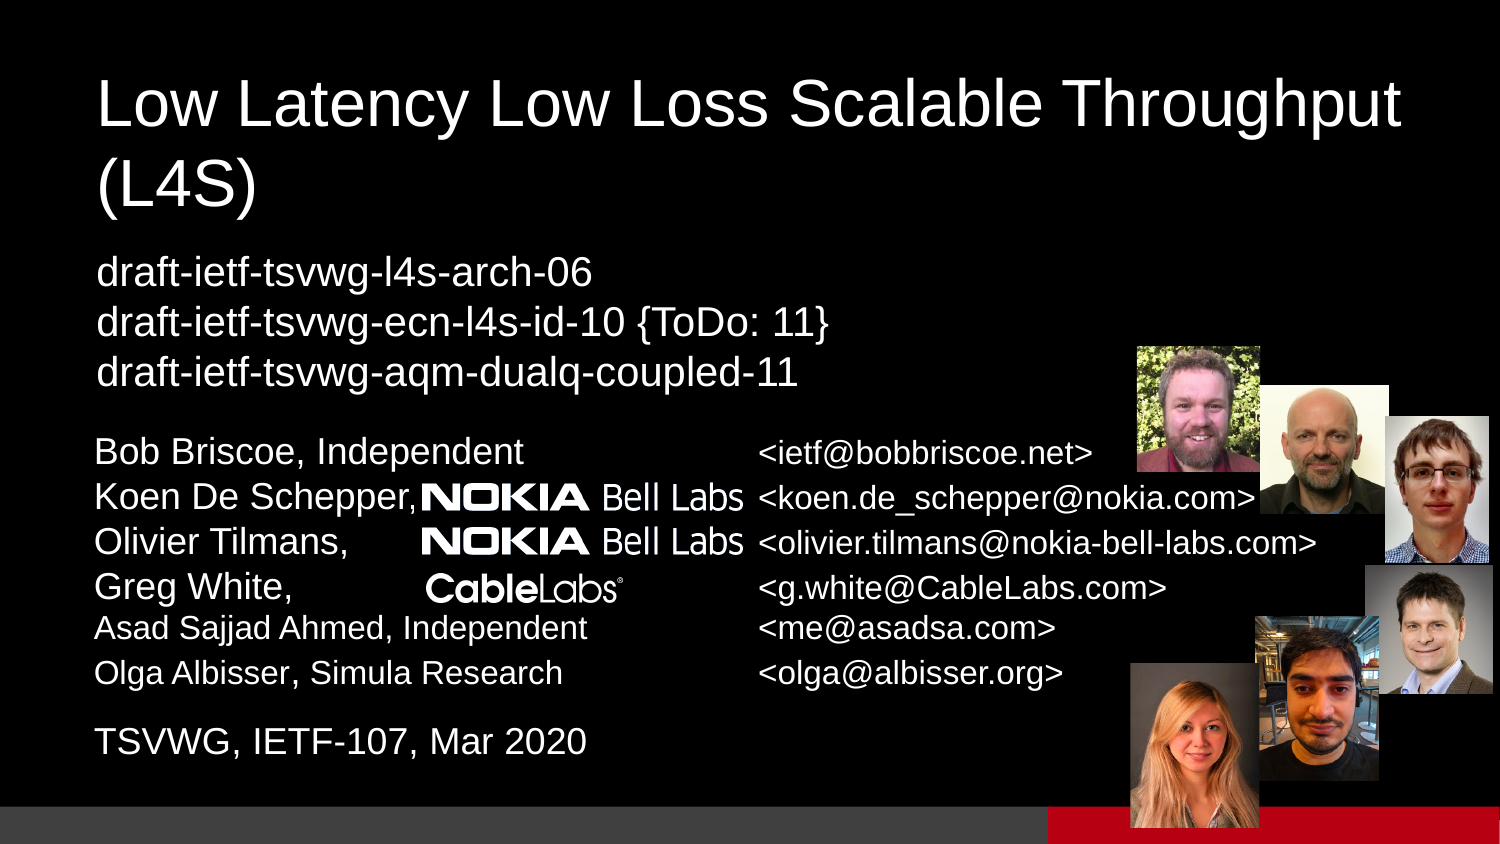

Low Latency Low Loss Scalable Throughput (L4S)
draft-ietf-tsvwg-l4s-arch-06
draft-ietf-tsvwg-ecn-l4s-id-10 {ToDo: 11}
draft-ietf-tsvwg-aqm-dualq-coupled-11
Bob Briscoe, Independent 				<ietf@bobbriscoe.net>
Koen De Schepper, N	okia Bell Labs 	<koen.de_schepper@nokia.com>
Olivier Tilmans, N	okia Bell Labs 	<olivier.tilmans@nokia-bell-labs.com>
Greg White, 		CableLabs			<g.white@CableLabs.com>
Asad Sajjad Ahmed, Independent			<me@asadsa.com>
Olga Albisser, Simula Research			<olga@albisser.org>
TSVWG, IETF-107, Mar 2020